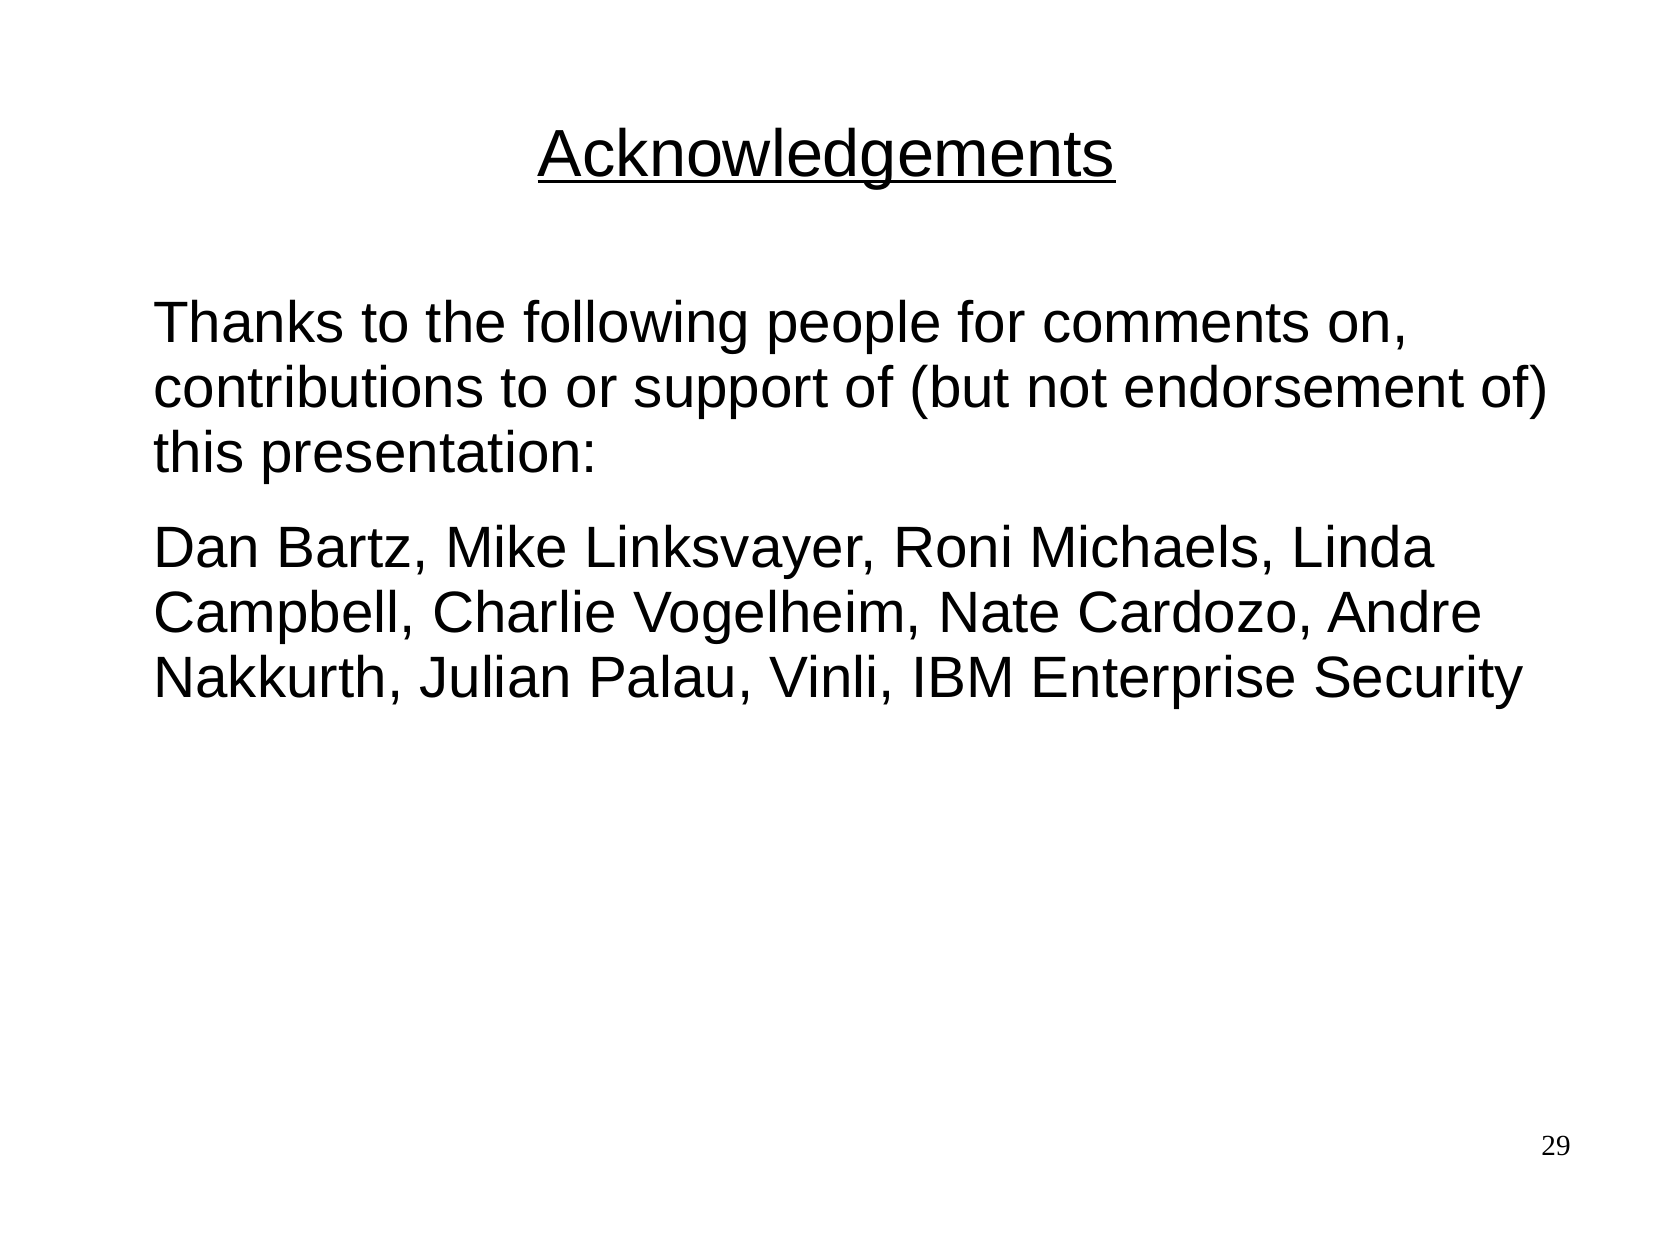

# Acknowledgements
Thanks to the following people for comments on, contributions to or support of (but not endorsement of) this presentation:
Dan Bartz, Mike Linksvayer, Roni Michaels, Linda Campbell, Charlie Vogelheim, Nate Cardozo, Andre Nakkurth, Julian Palau, Vinli, IBM Enterprise Security
29